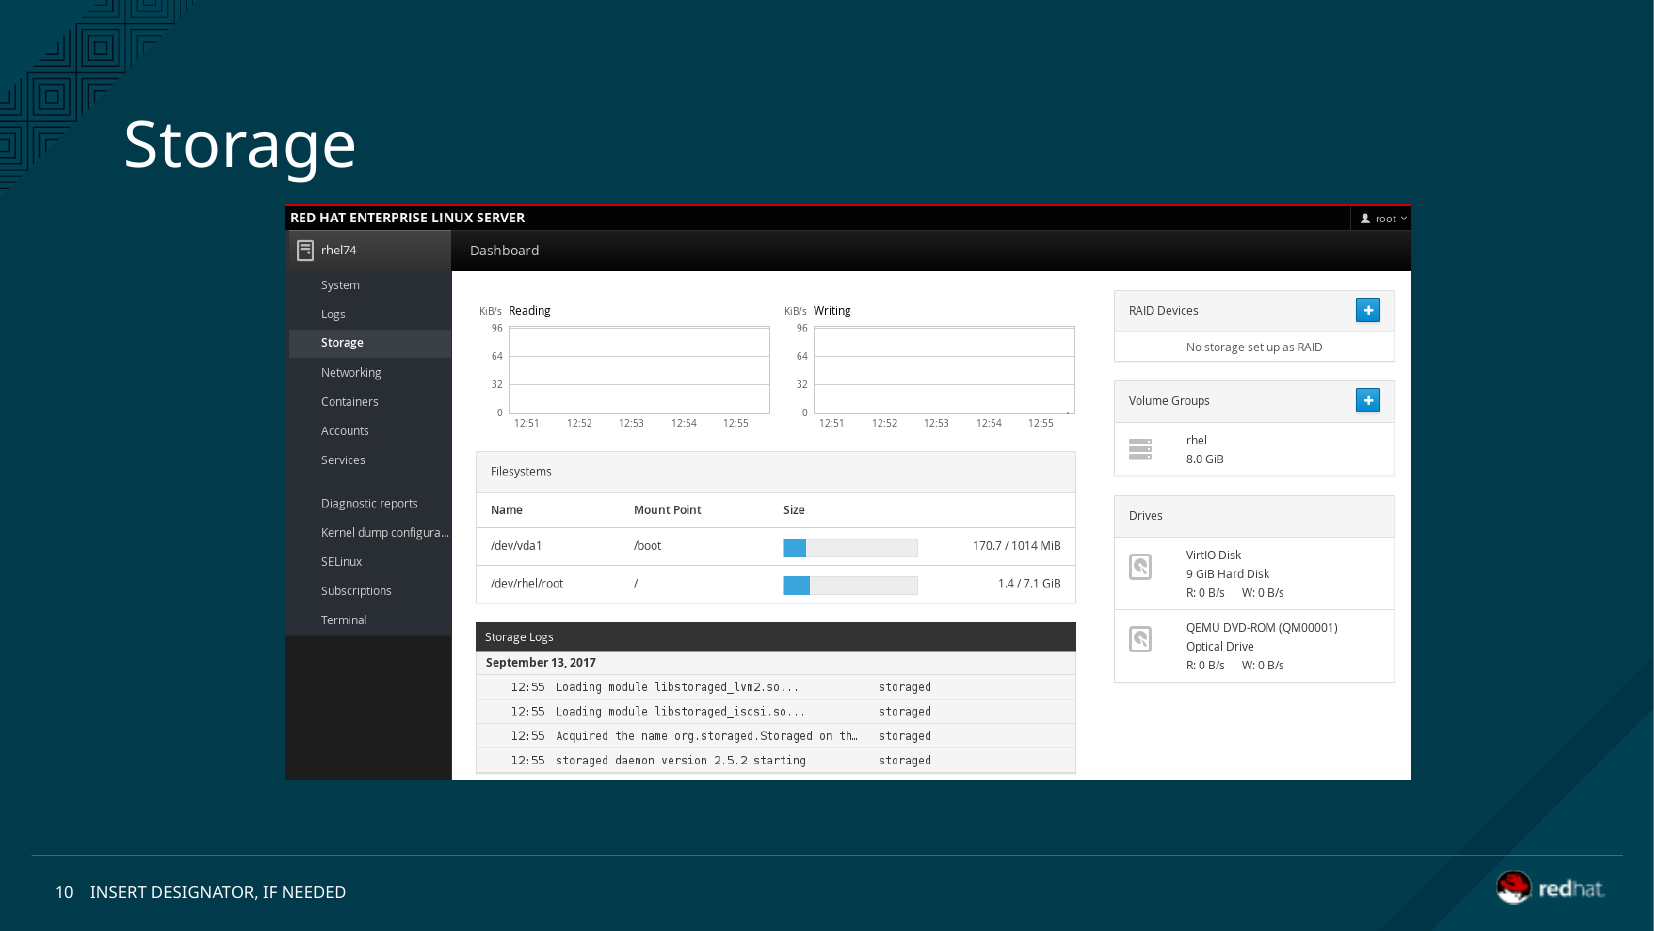

# Storage
10
INSERT DESIGNATOR, IF NEEDED